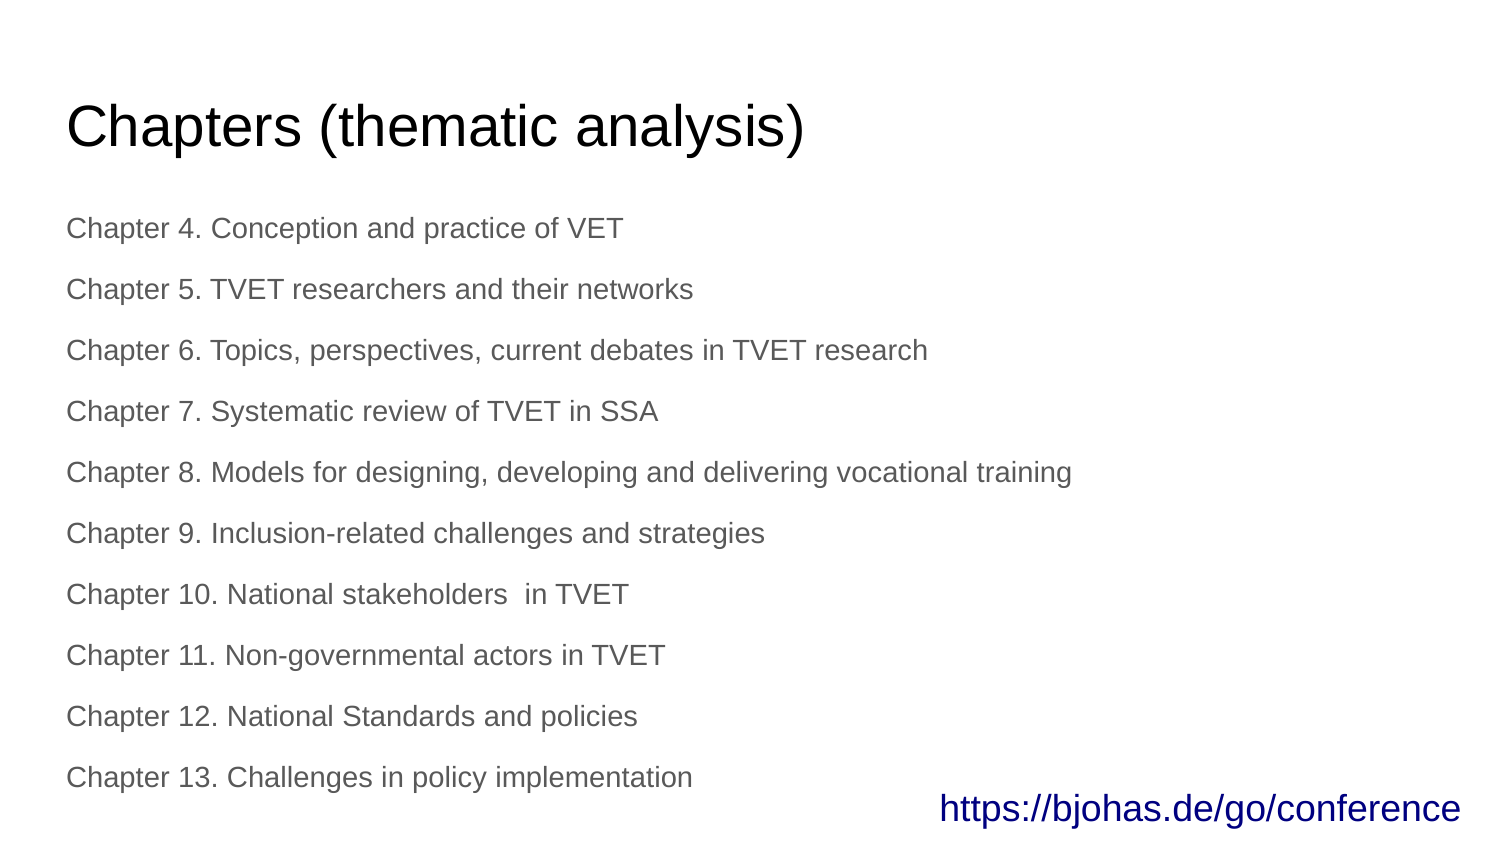

# Chapters (thematic analysis)
Chapter 4. Conception and practice of VET
Chapter 5. TVET researchers and their networks
Chapter 6. Topics, perspectives, current debates in TVET research
Chapter 7. Systematic review of TVET in SSA
Chapter 8. Models for designing, developing and delivering vocational training
Chapter 9. Inclusion-related challenges and strategies
Chapter 10. National stakeholders in TVET
Chapter 11. Non-governmental actors in TVET
Chapter 12. National Standards and policies
Chapter 13. Challenges in policy implementation